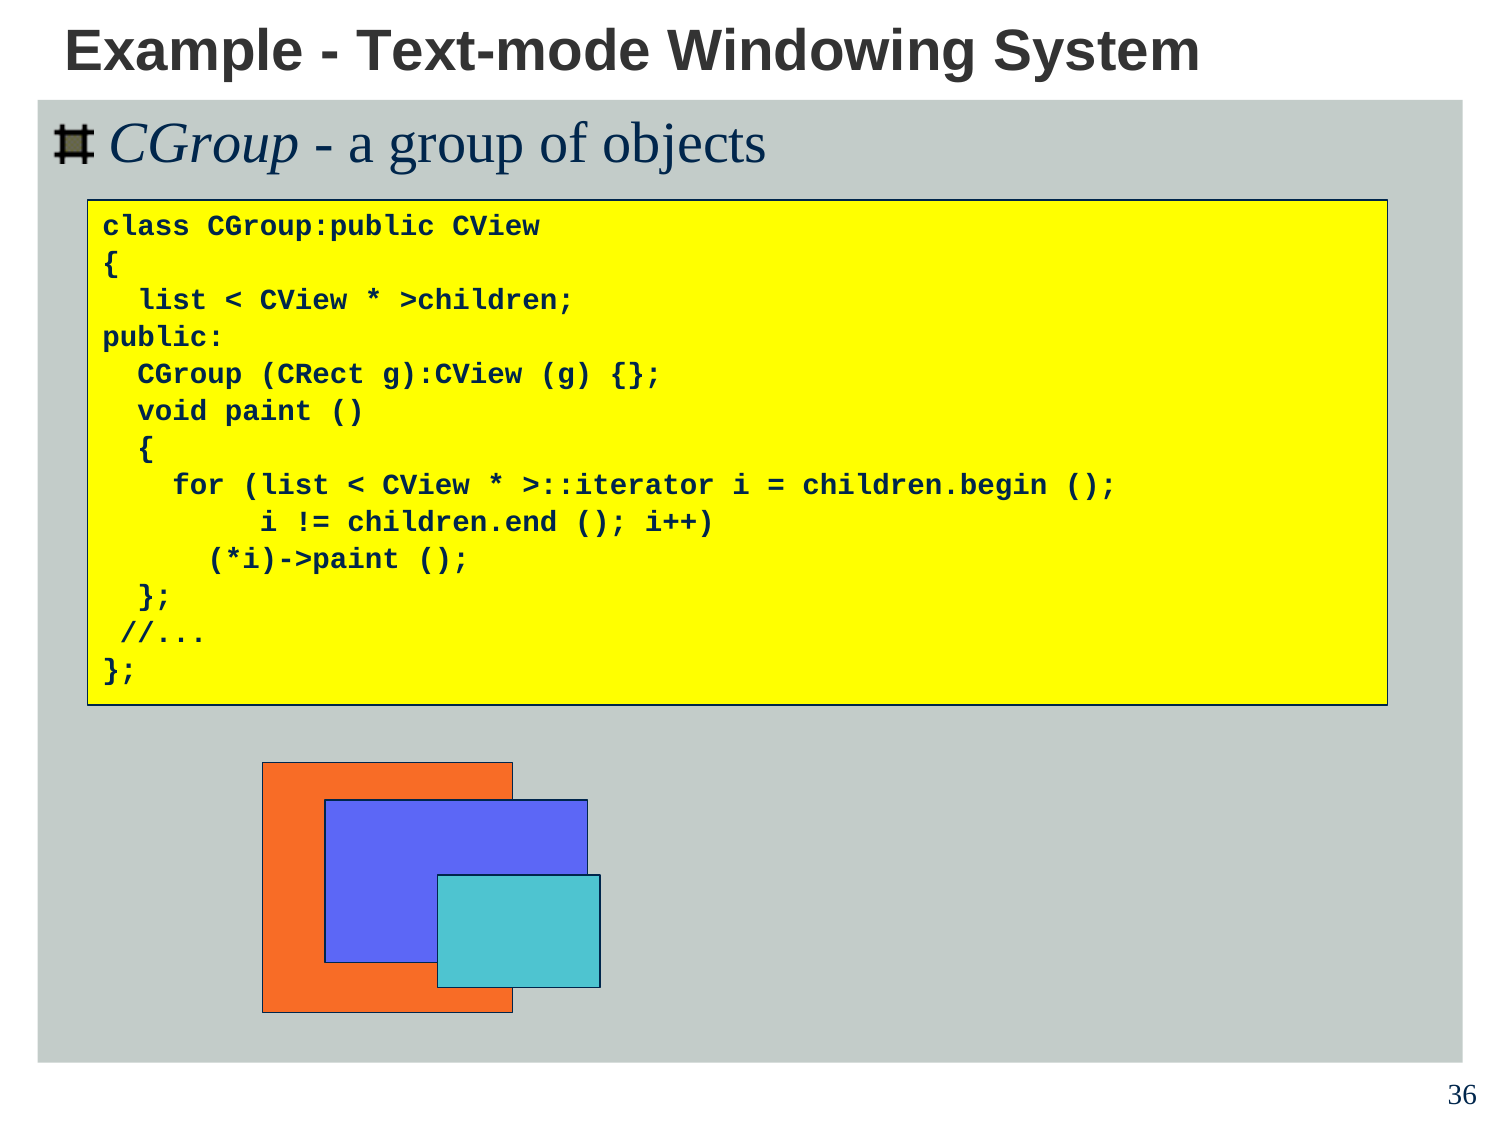

# Example - Text-mode Windowing System
CGroup - a group of objects
class CGroup:public CView
{
 list < CView * >children;
public:
 CGroup (CRect g):CView (g) {};
 void paint ()
 {
 for (list < CView * >::iterator i = children.begin ();
 i != children.end (); i++)
 (*i)->paint ();
 };
 //...
};